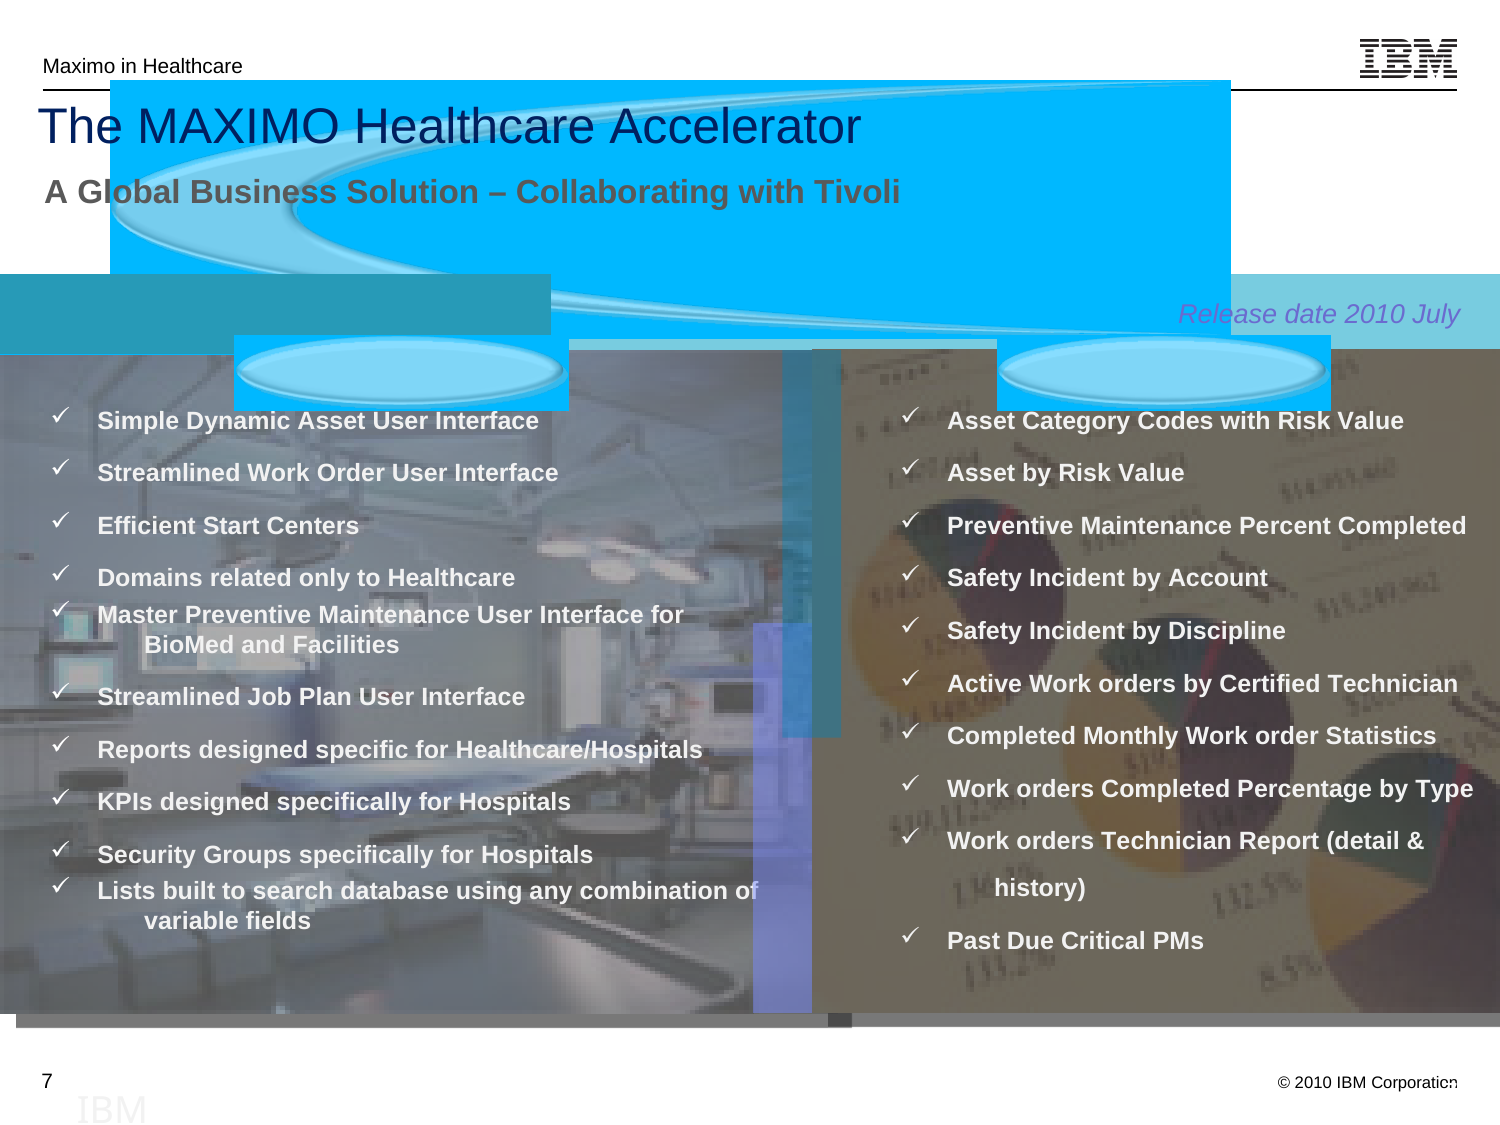

The MAXIMO Healthcare Accelerator
A Global Business Solution – Collaborating with Tivoli
					Release date 2010 July
Streamlined Interfaces
Precision Reporting
# Simple Dynamic Asset User Interface
Streamlined Work Order User Interface
Efficient Start Centers
Domains related only to Healthcare
Master Preventive Maintenance User Interface for
BioMed and Facilities
Streamlined Job Plan User Interface
Reports designed specific for Healthcare/Hospitals
KPIs designed specifically for Hospitals
Security Groups specifically for Hospitals
Lists built to search database using any combination of
variable fields
Asset Category Codes with Risk Value
Asset by Risk Value
Preventive Maintenance Percent Completed
Safety Incident by Account
Safety Incident by Discipline
Active Work orders by Certified Technician
Completed Monthly Work order Statistics
Work orders Completed Percentage by Type
Work orders Technician Report (detail & history)
Past Due Critical PMs
IBM